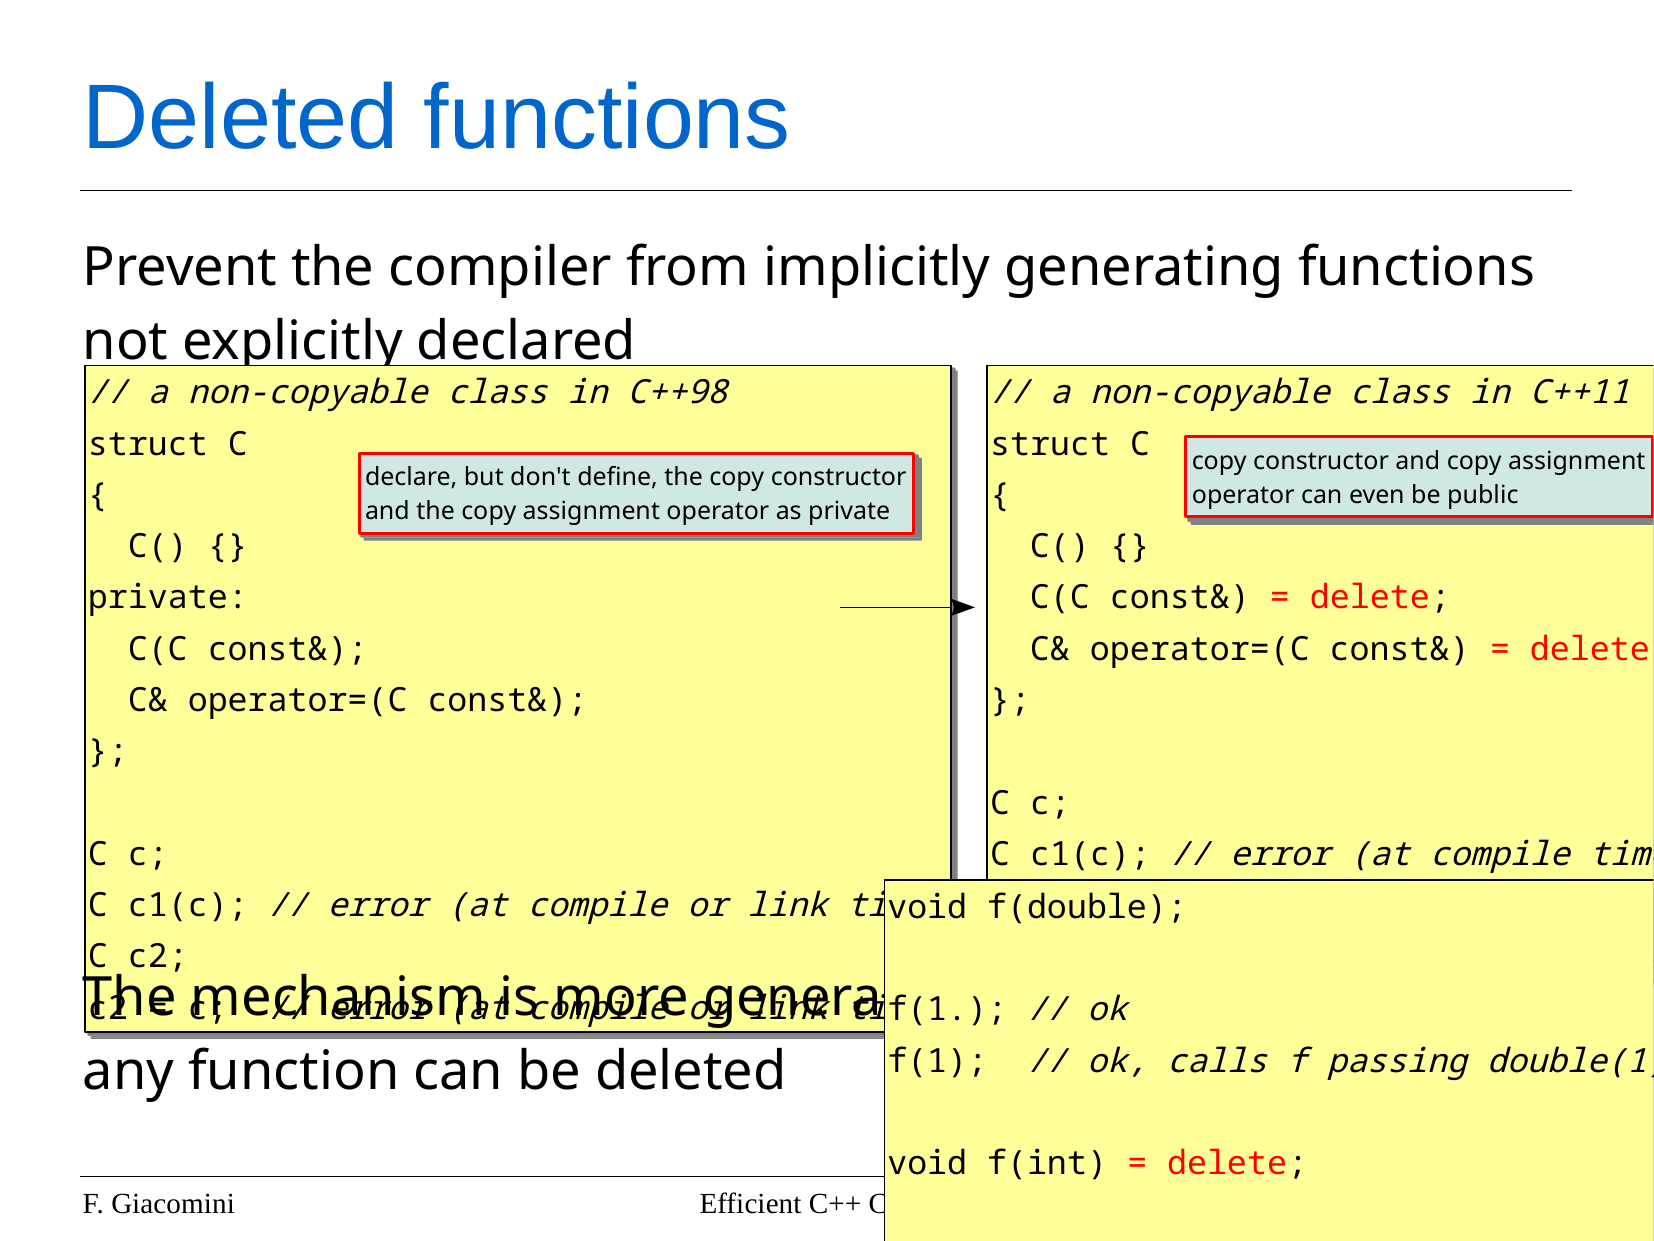

# Deleted functions
Prevent the compiler from implicitly generating functions not explicitly declared
// a non-copyable class in C++98
struct C
{
 C() {}
private:
 C(C const&);
 C& operator=(C const&);
};
C c;
C c1(c); // error (at compile or link time)
C c2;
c2 = c; // error (at compile or link time)
// a non-copyable class in C++11
struct C
{
 C() {}
 C(C const&) = delete;
 C& operator=(C const&) = delete;
};
C c;
C c1(c); // error (at compile time)
C c2;
c2 = c; // error (at compile time)
copy constructor and copy assignment
operator can even be public
declare, but don't define, the copy constructor
and the copy assignment operator as private
void f(double);
f(1.); // ok
f(1); // ok, calls f passing double(1)
void f(int) = delete;
f(1); // error
The mechanism is more general:
any function can be deleted
F. Giacomini
Efficient C++ Coding
20